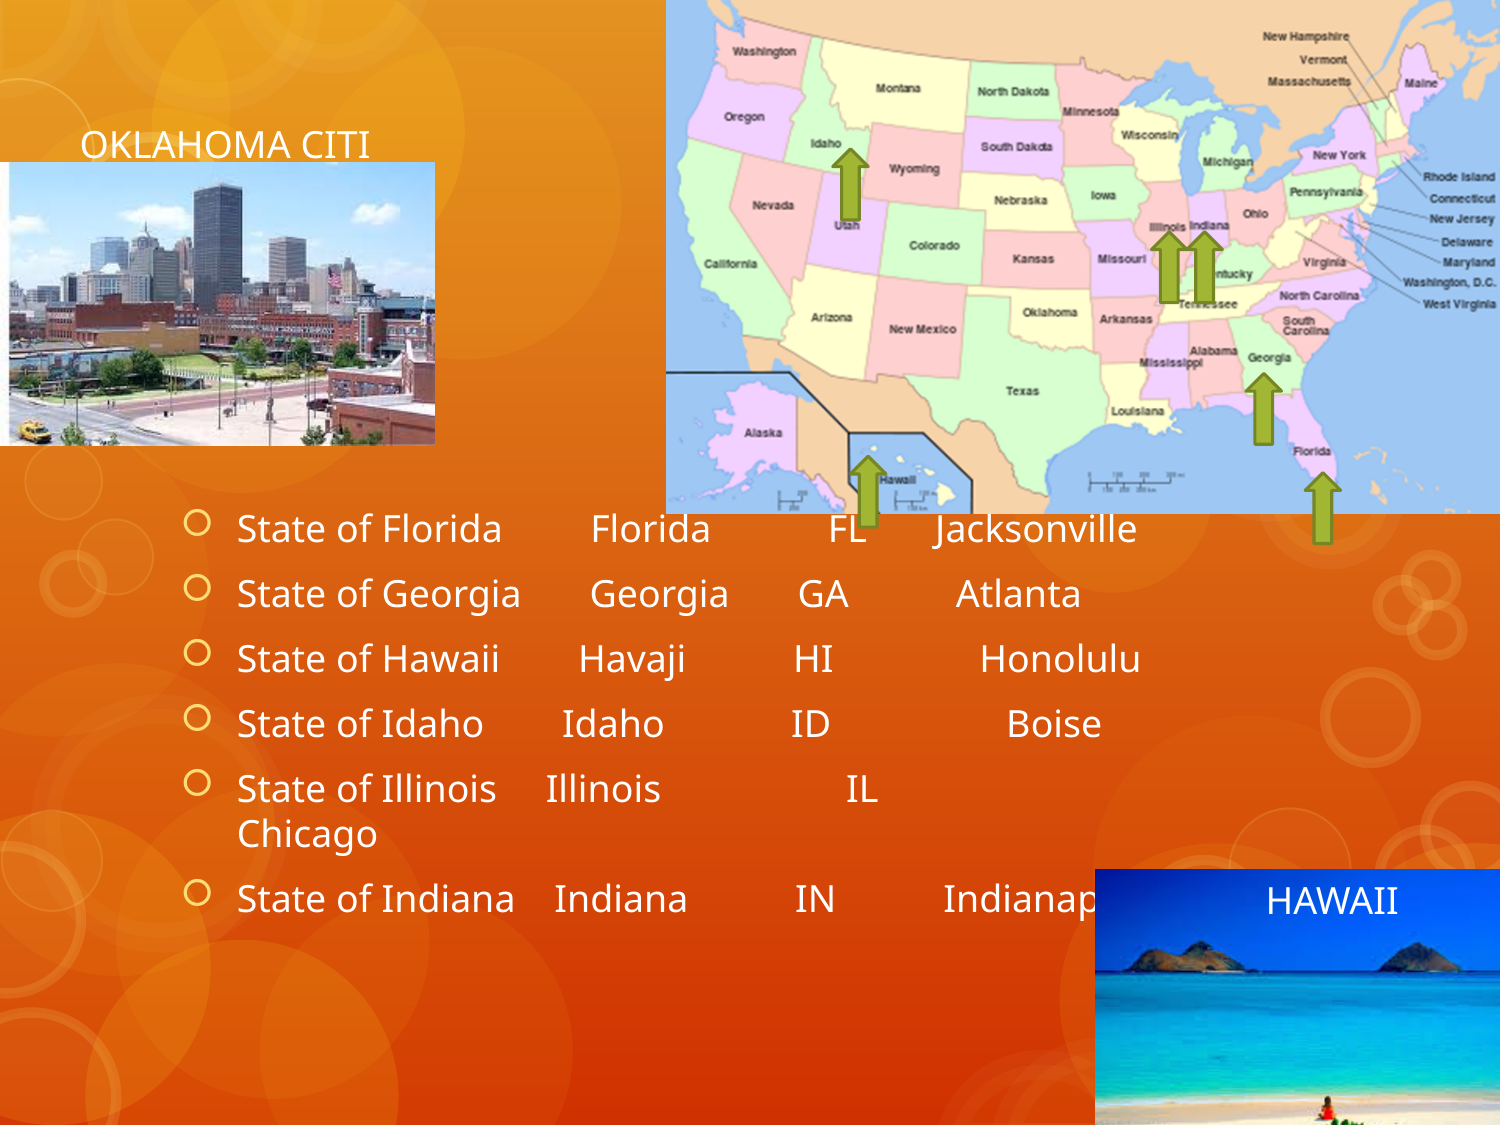

#
OKLAHOMA CITI
State of Florida Florida FL Jacksonville
State of Georgia Georgia GA Atlanta
State of Hawaii Havaji HI Honolulu
State of Idaho Idaho ID Boise
State of Illinois Illinois IL Chicago
State of Indiana Indiana IN Indianapolis
HAWAII